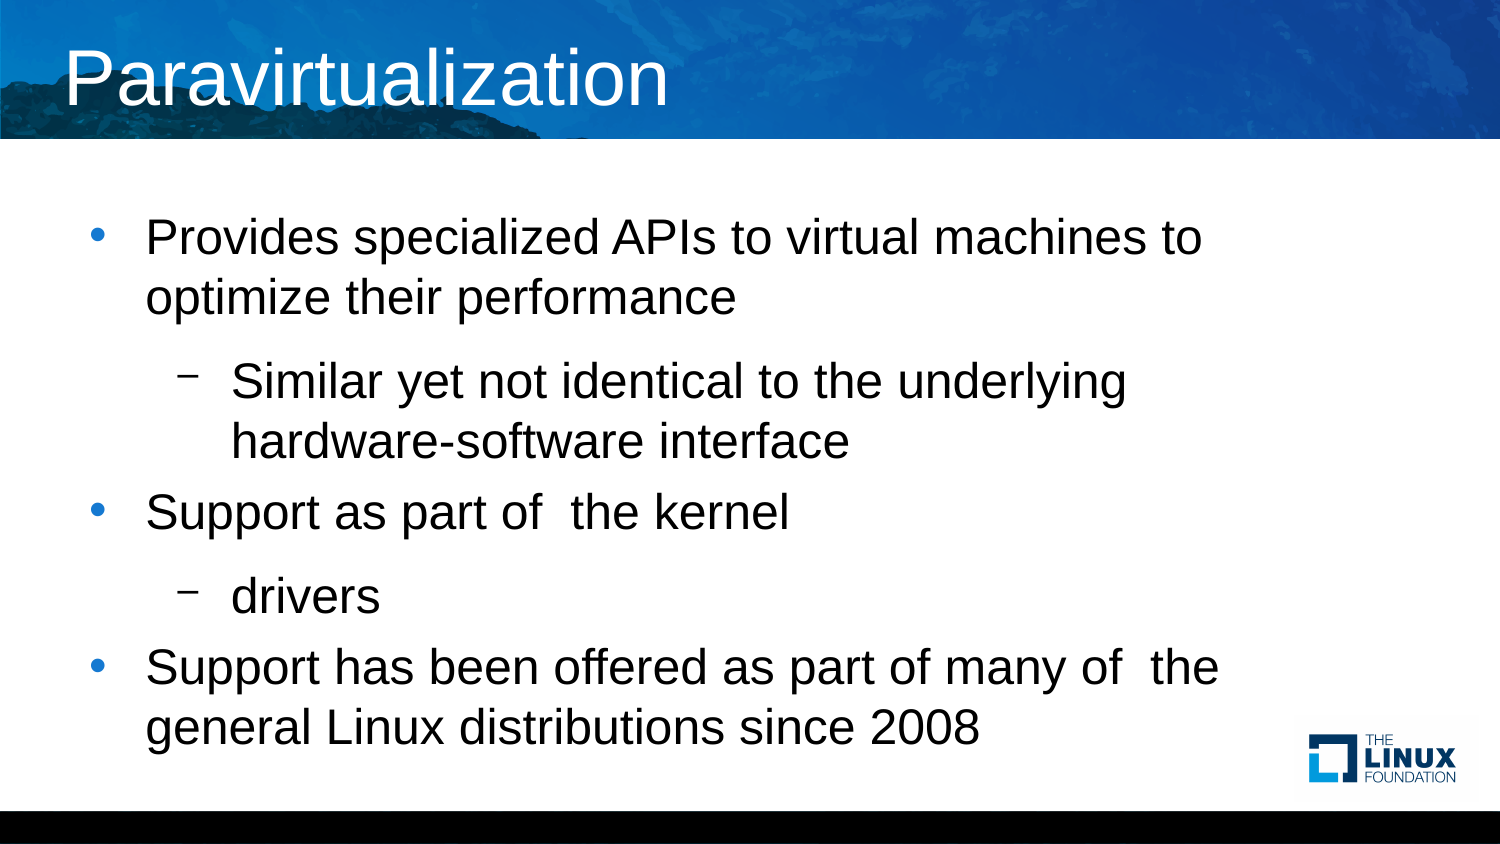

# Paravirtualization
Provides specialized APIs to virtual machines to optimize their performance
Similar yet not identical to the underlying hardware-software interface
Support as part of the kernel
drivers
Support has been offered as part of many of the general Linux distributions since 2008